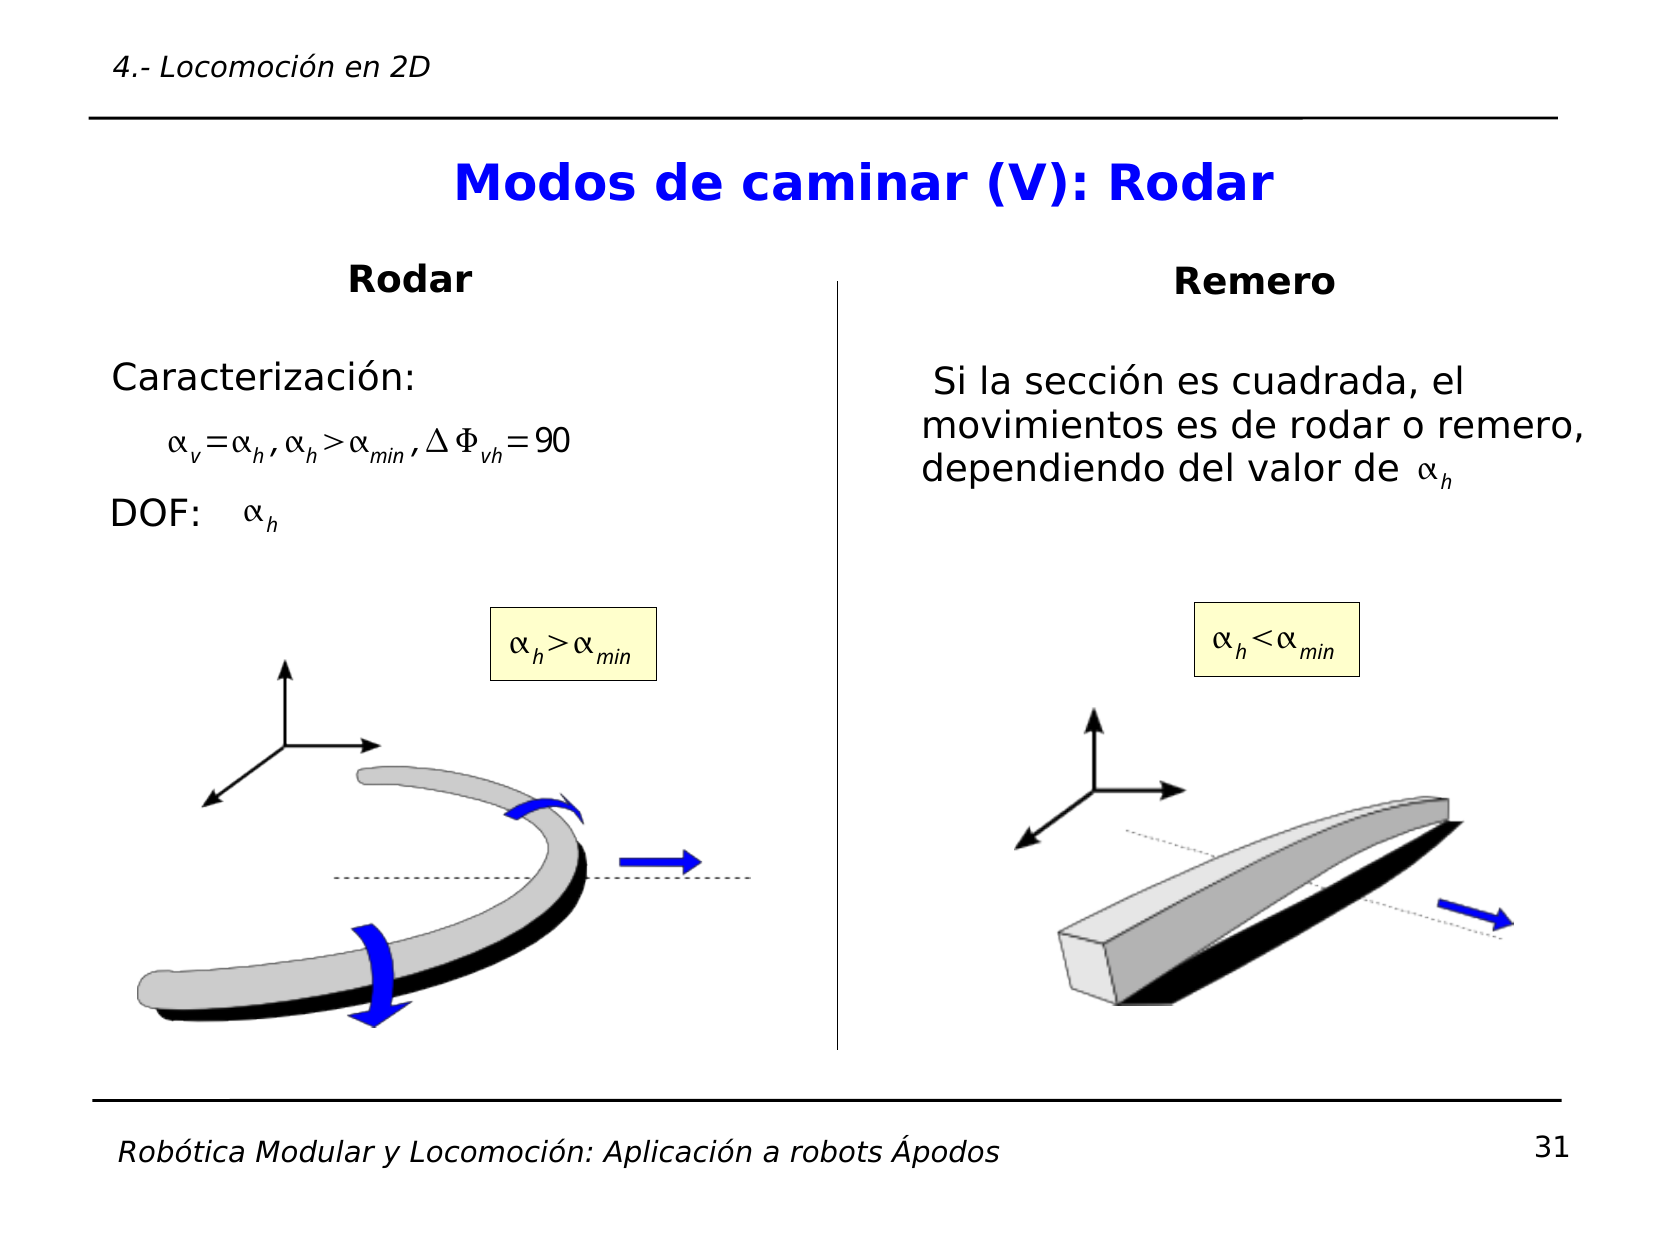

4.- Locomoción en 2D
Modos de caminar (V): Rodar
Rodar
Remero
 Caracterización:
 Si la sección es cuadrada, el movimientos es de rodar o remero, dependiendo del valor de
 DOF:
Robótica Modular y Locomoción: Aplicación a robots Ápodos
31